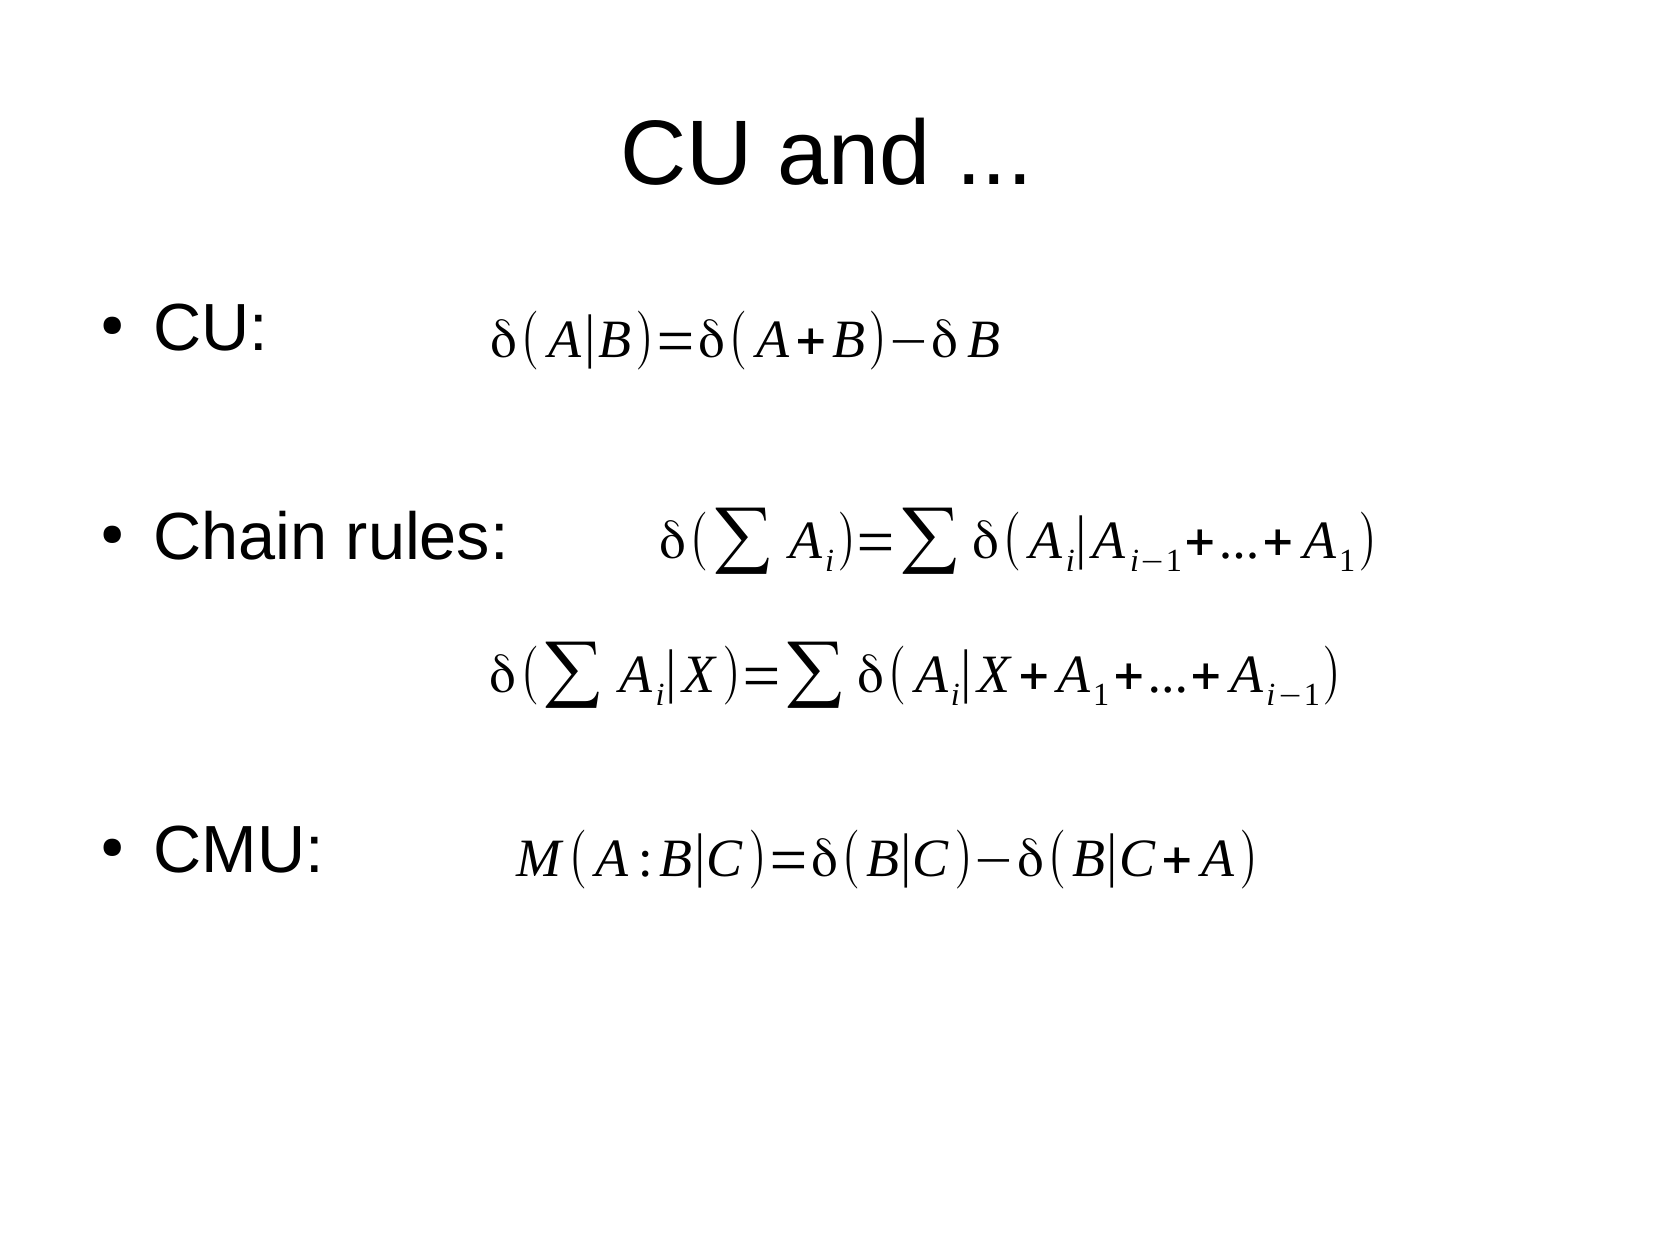

# CU and ...
CU:
Chain rules:
CMU: